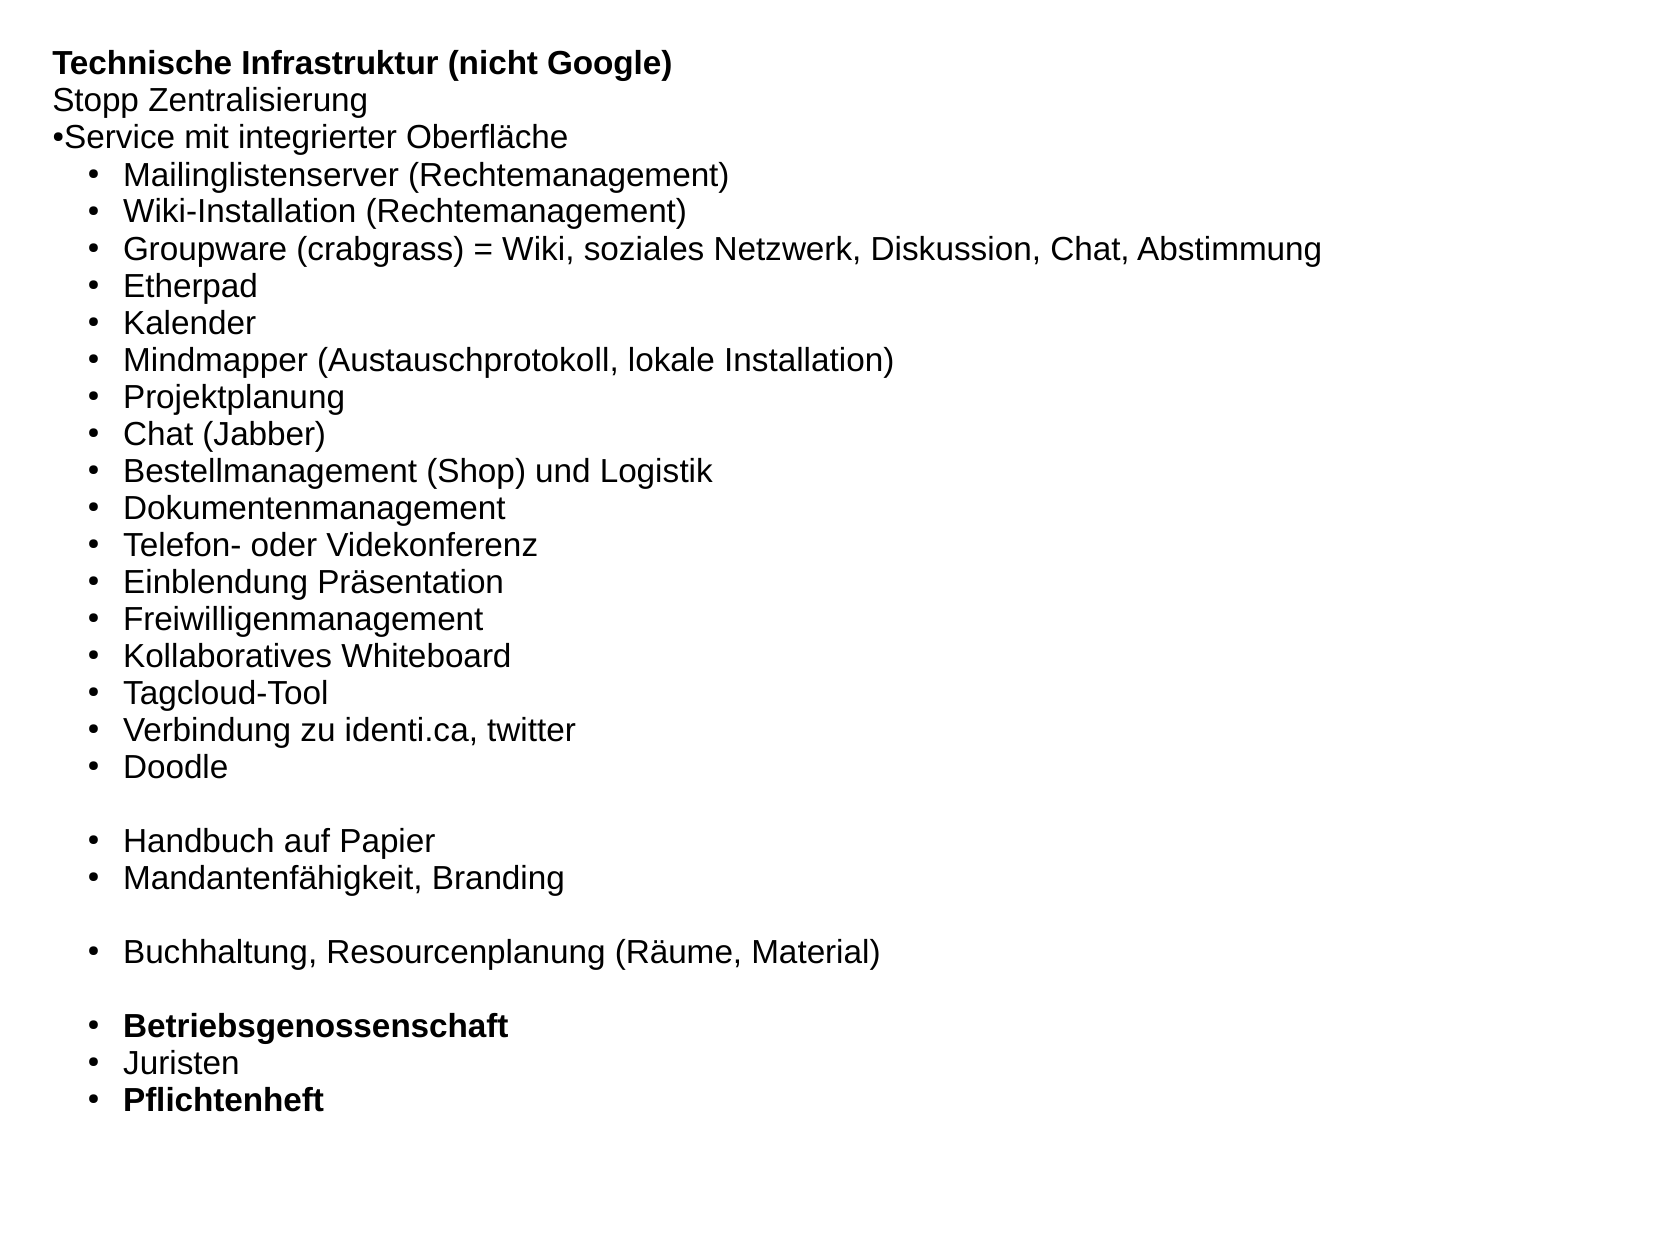

Technische Infrastruktur (nicht Google)
Stopp Zentralisierung
Service mit integrierter Oberfläche
Mailinglistenserver (Rechtemanagement)
Wiki-Installation (Rechtemanagement)
Groupware (crabgrass) = Wiki, soziales Netzwerk, Diskussion, Chat, Abstimmung
Etherpad
Kalender
Mindmapper (Austauschprotokoll, lokale Installation)
Projektplanung
Chat (Jabber)
Bestellmanagement (Shop) und Logistik
Dokumentenmanagement
Telefon- oder Videkonferenz
Einblendung Präsentation
Freiwilligenmanagement
Kollaboratives Whiteboard
Tagcloud-Tool
Verbindung zu identi.ca, twitter
Doodle
Handbuch auf Papier
Mandantenfähigkeit, Branding
Buchhaltung, Resourcenplanung (Räume, Material)
Betriebsgenossenschaft
Juristen
Pflichtenheft